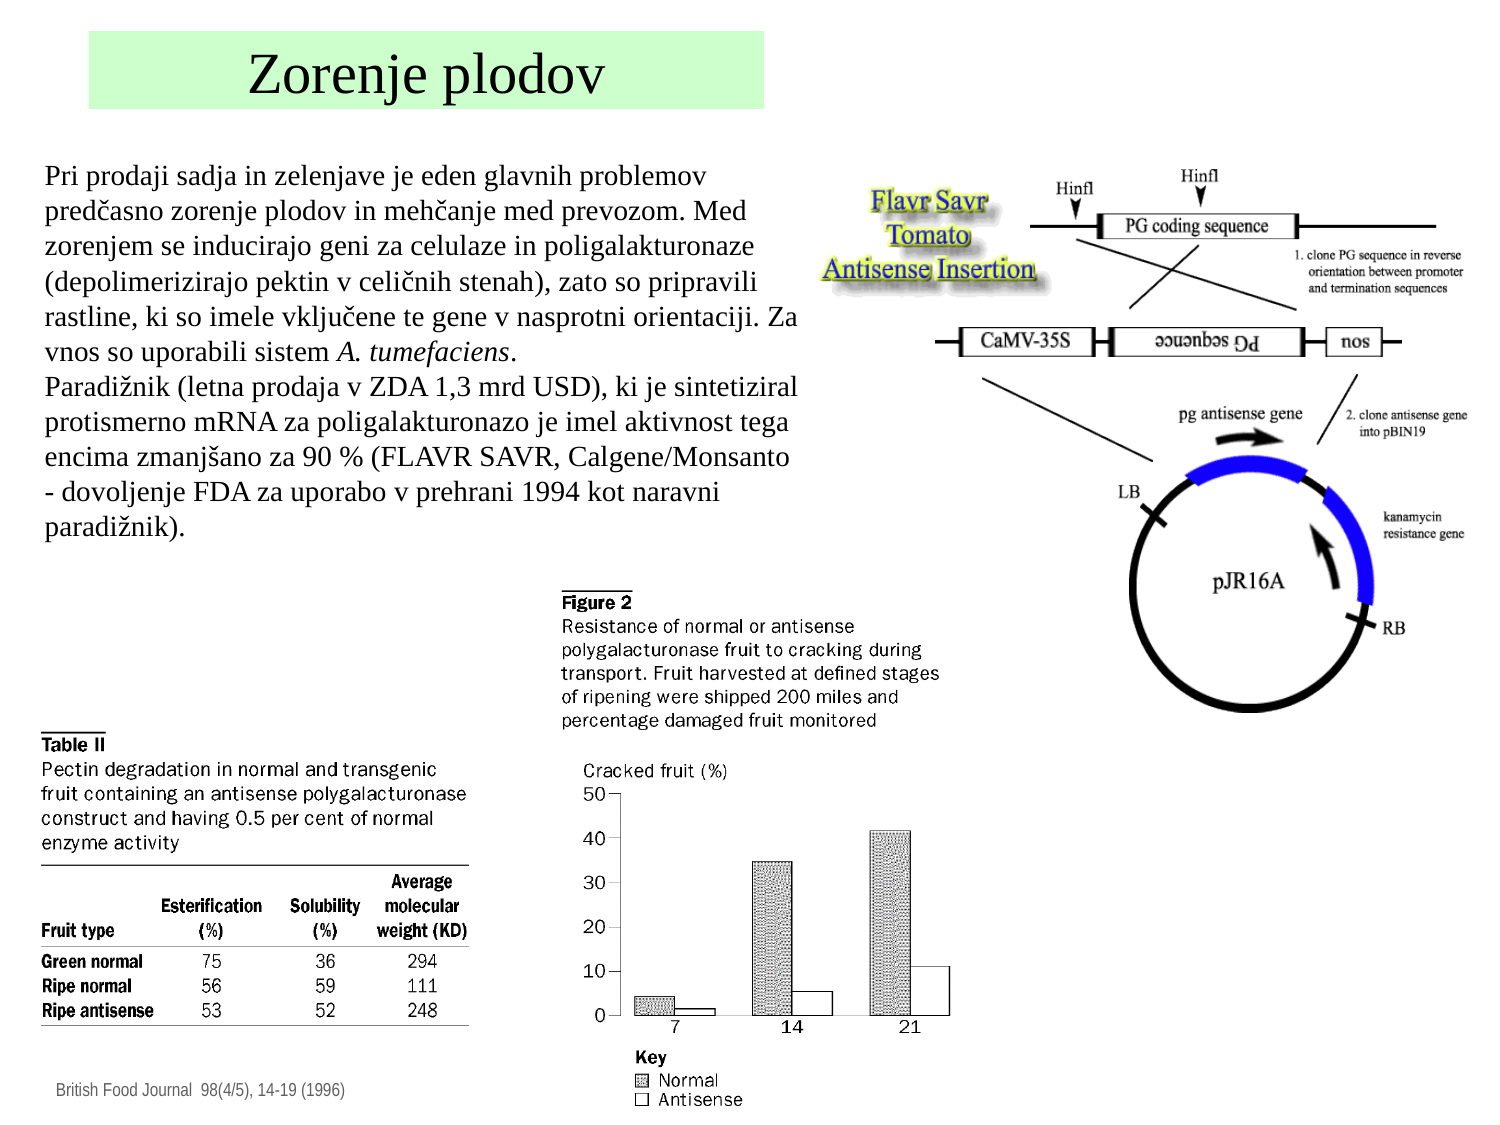

# Zorenje plodov
Pri prodaji sadja in zelenjave je eden glavnih problemov predčasno zorenje plodov in mehčanje med prevozom. Med zorenjem se inducirajo geni za celulaze in poligalakturonaze (depolimerizirajo pektin v celičnih stenah), zato so pripravili rastline, ki so imele vključene te gene v nasprotni orientaciji. Za vnos so uporabili sistem A. tumefaciens.
Paradižnik (letna prodaja v ZDA 1,3 mrd USD), ki je sintetiziral protismerno mRNA za poligalakturonazo je imel aktivnost tega encima zmanjšano za 90 % (FLAVR SAVR, Calgene/Monsanto - dovoljenje FDA za uporabo v prehrani 1994 kot naravni paradižnik).
British Food Journal 98(4/5), 14-19 (1996)